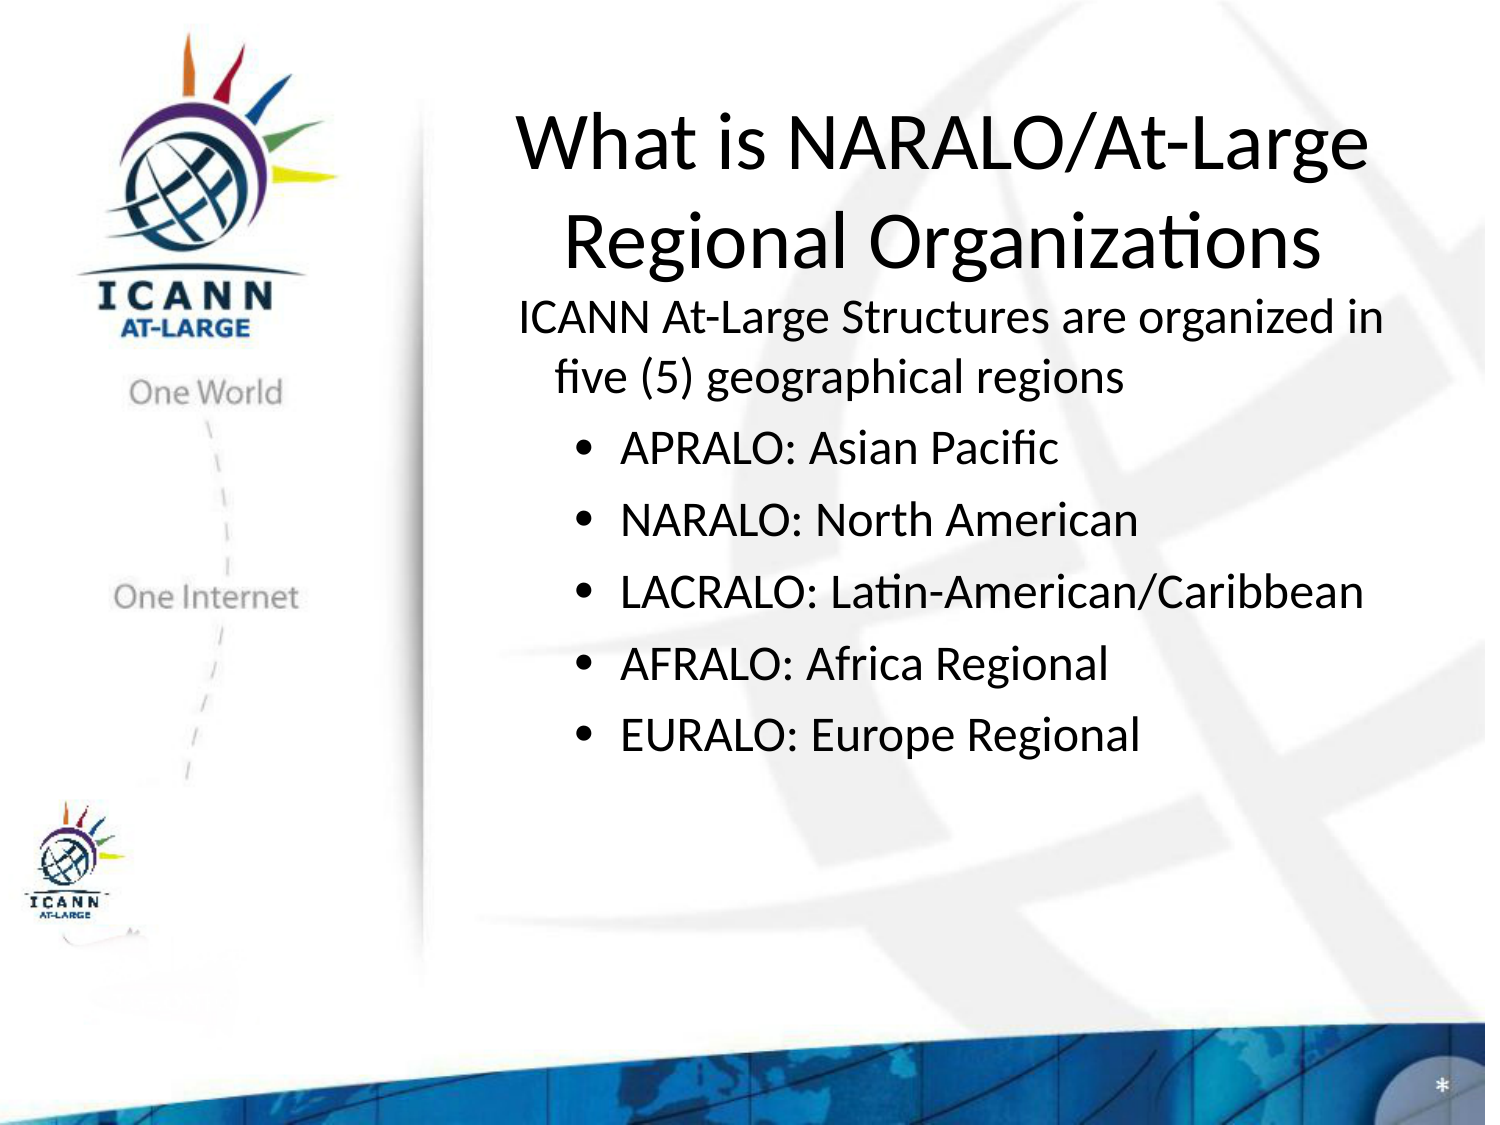

What is NARALO/At-Large
Regional Organizations
ICANN At-Large Structures are organized in five (5) geographical regions
APRALO: Asian Pacific
NARALO: North American
LACRALO: Latin-American/Caribbean
AFRALO: Africa Regional
EURALO: Europe Regional
#